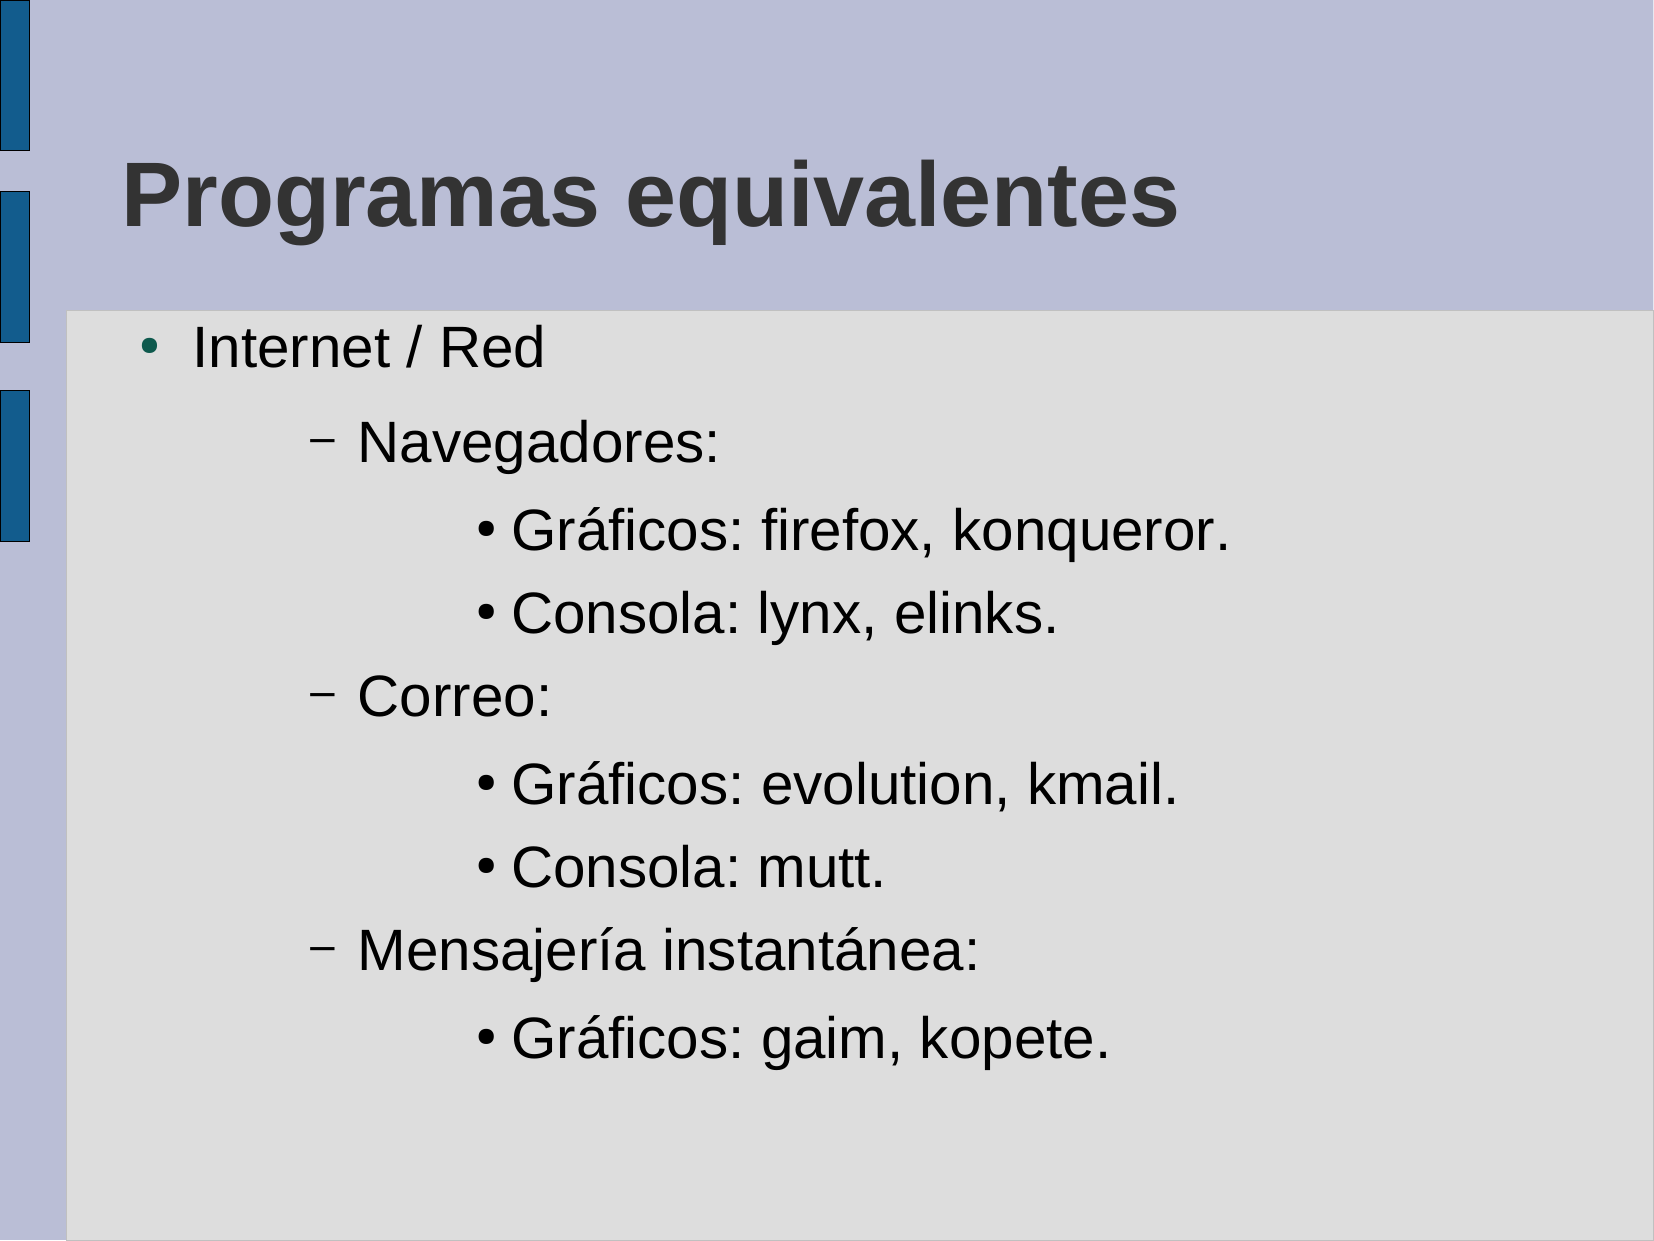

# Programas equivalentes
Internet / Red
Navegadores:
Gráficos: firefox, konqueror.
Consola: lynx, elinks.
Correo:
Gráficos: evolution, kmail.
Consola: mutt.
Mensajería instantánea:
Gráficos: gaim, kopete.